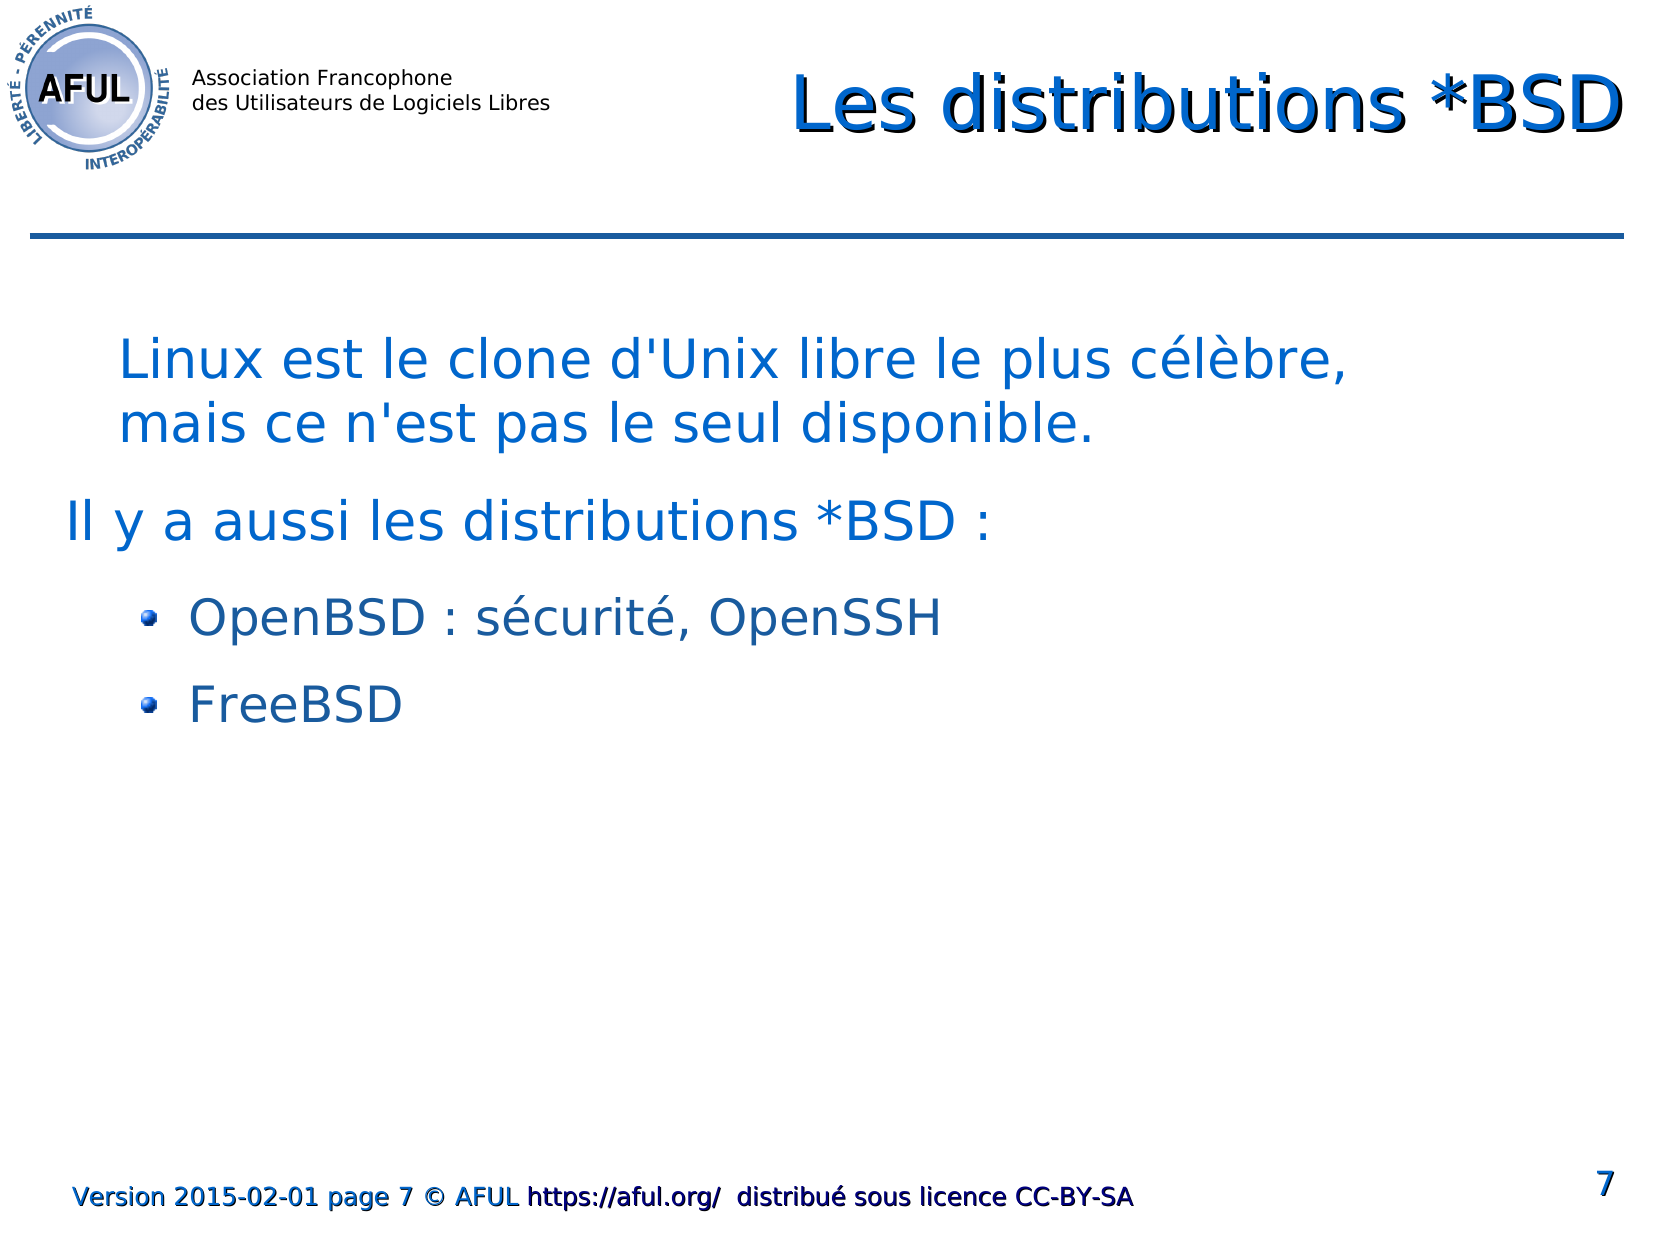

# Les distributions *BSD
Linux est le clone d'Unix libre le plus célèbre,
mais ce n'est pas le seul disponible.
Il y a aussi les distributions *BSD :
OpenBSD : sécurité, OpenSSH
FreeBSD